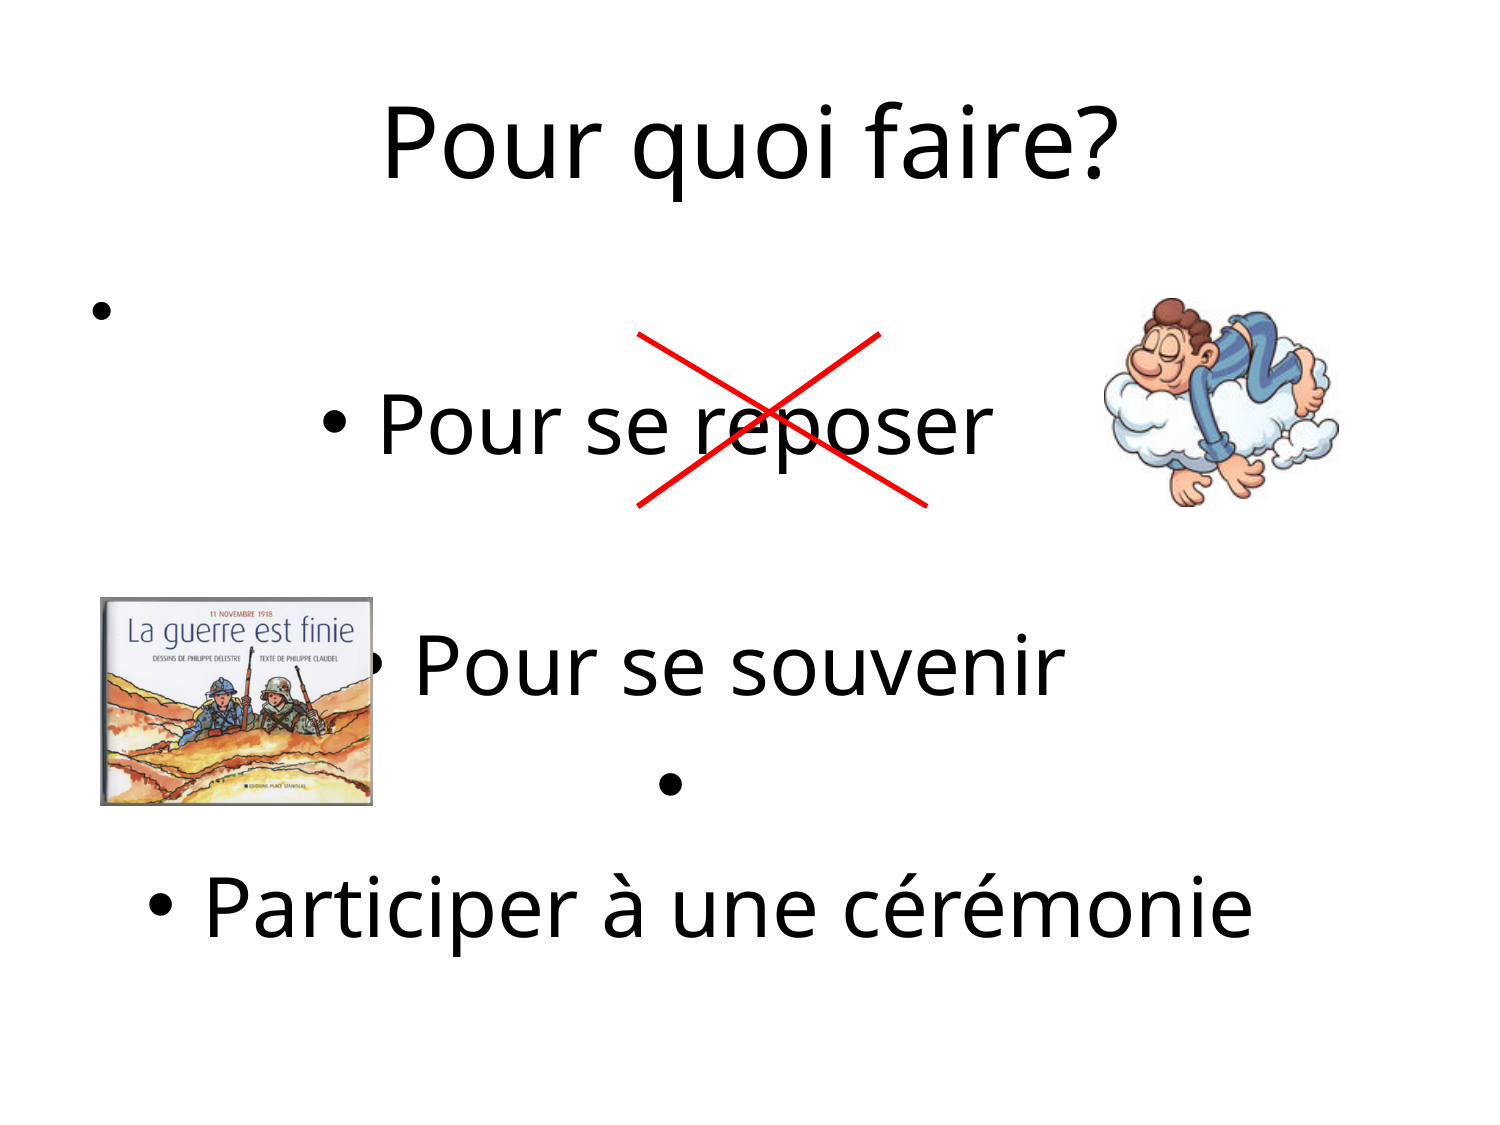

# Pour quoi faire?
Pour se reposer
Pour se souvenir
Participer à une cérémonie